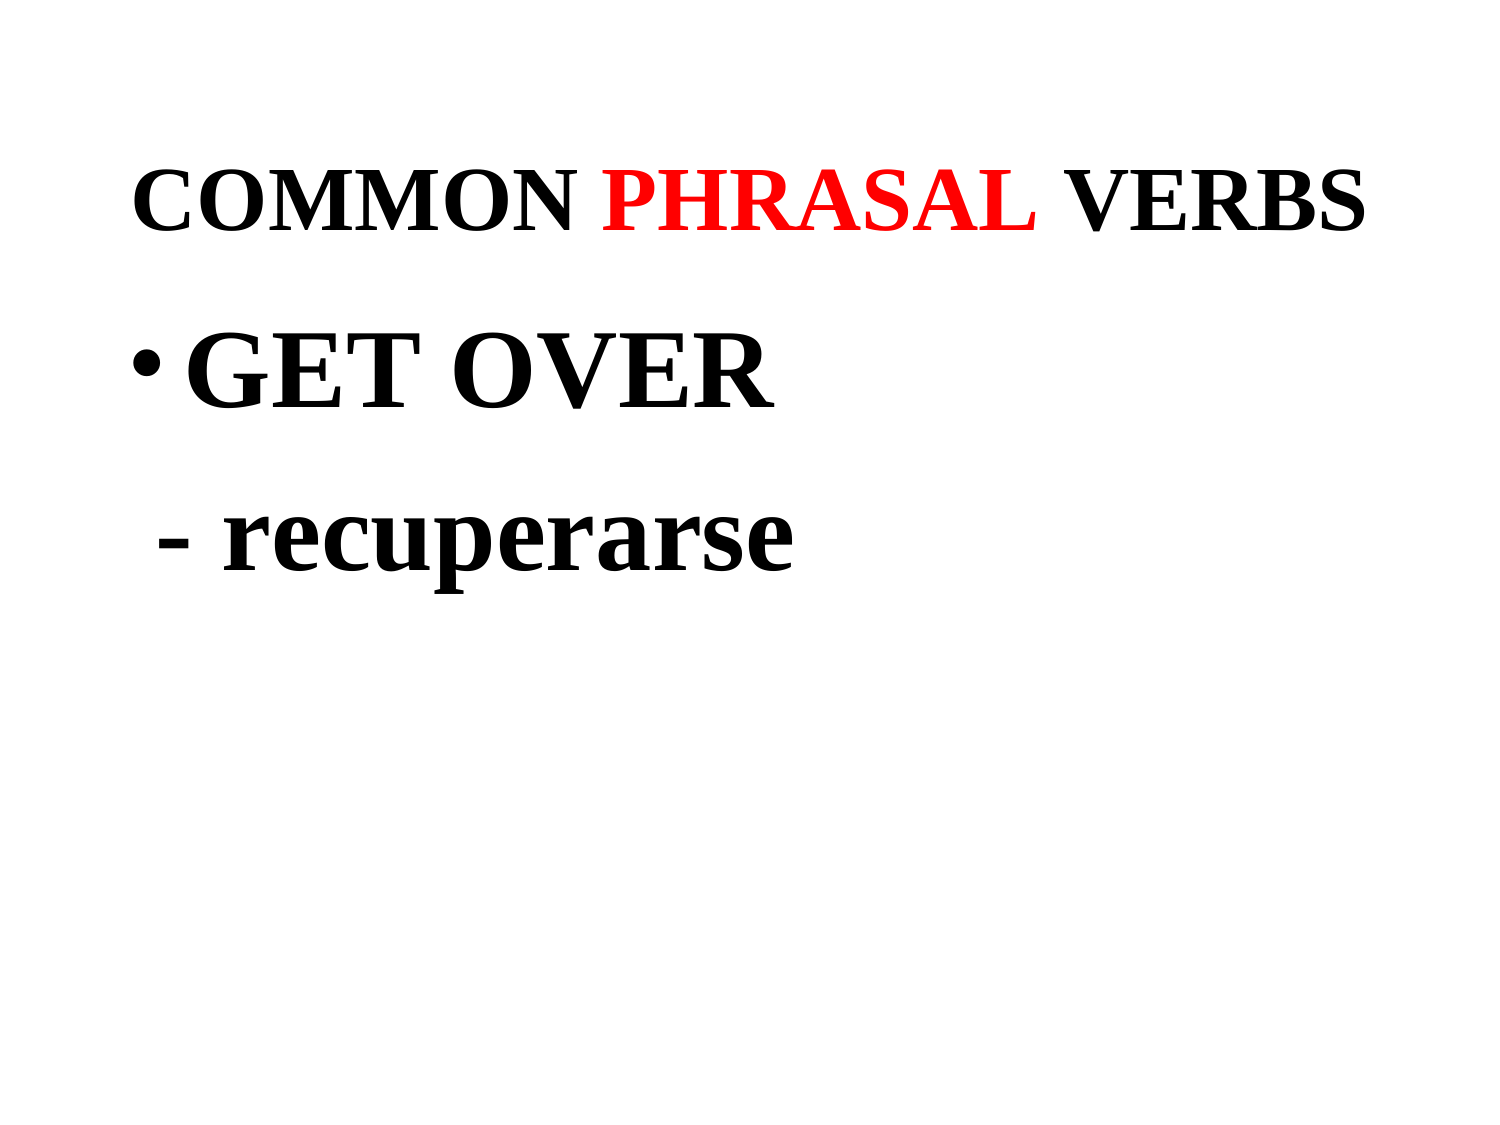

# COMMON PHRASAL VERBS
GET OVER
 - recuperarse